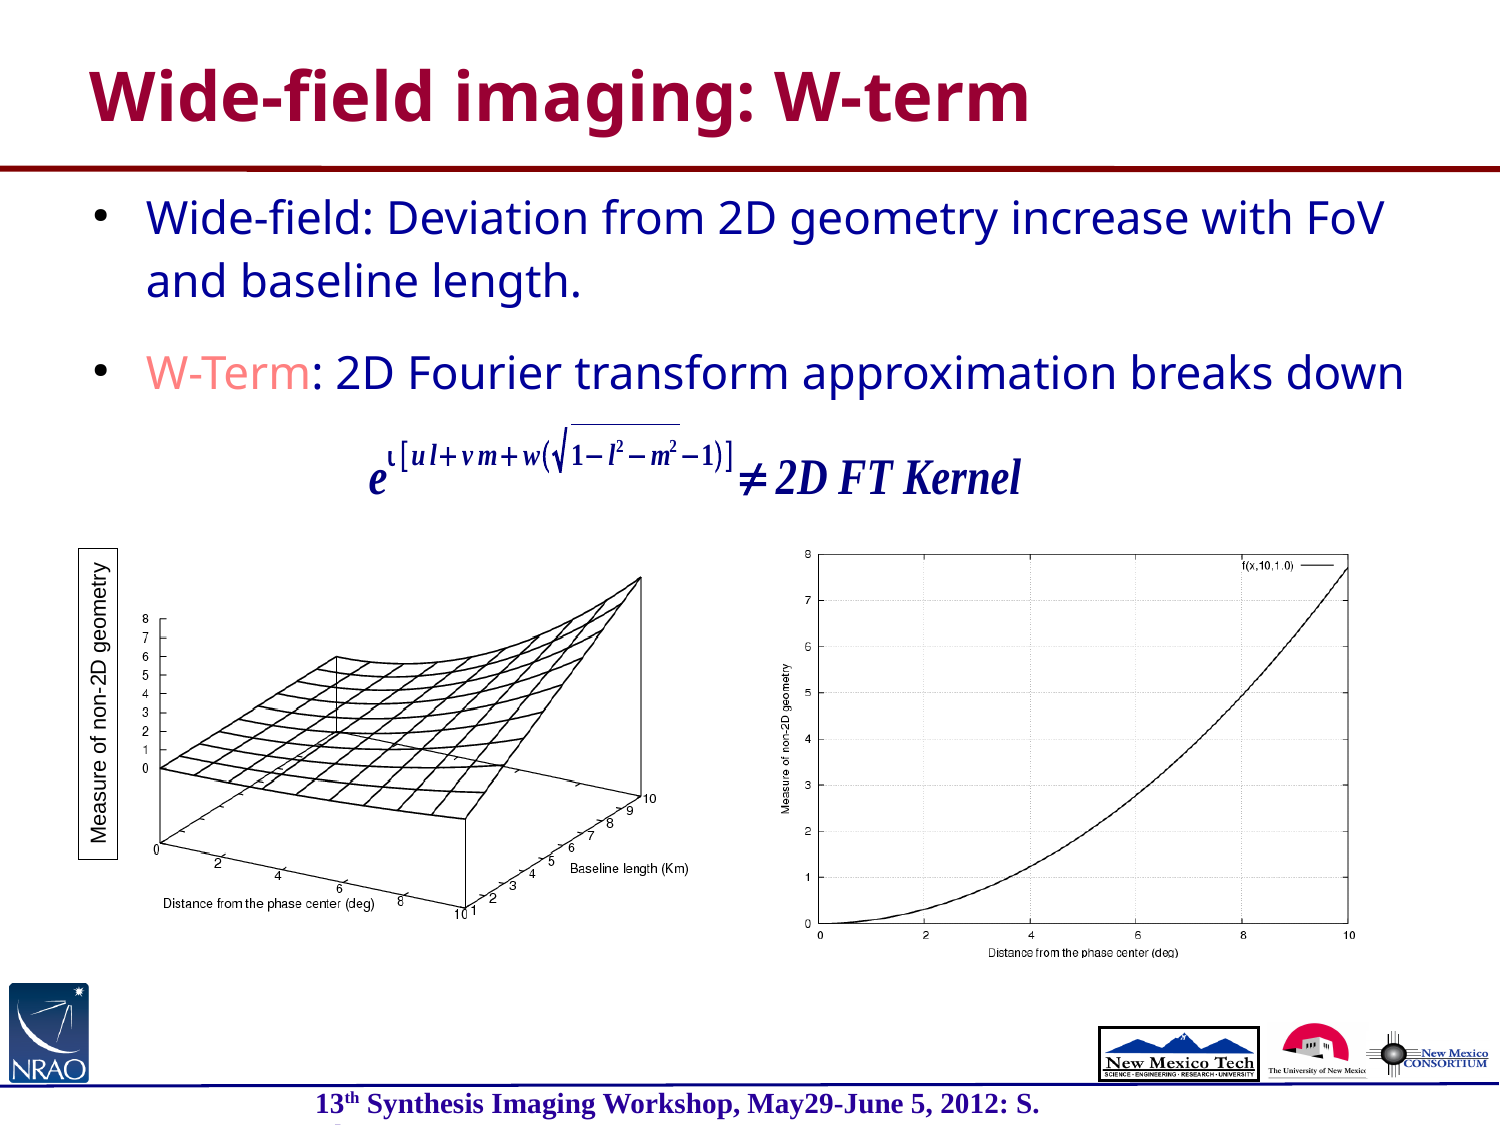

Wide-field imaging: W-term
# Wide-field: Deviation from 2D geometry increase with FoV and baseline length.
W-Term: 2D Fourier transform approximation breaks down
Measure of non-2D geometry